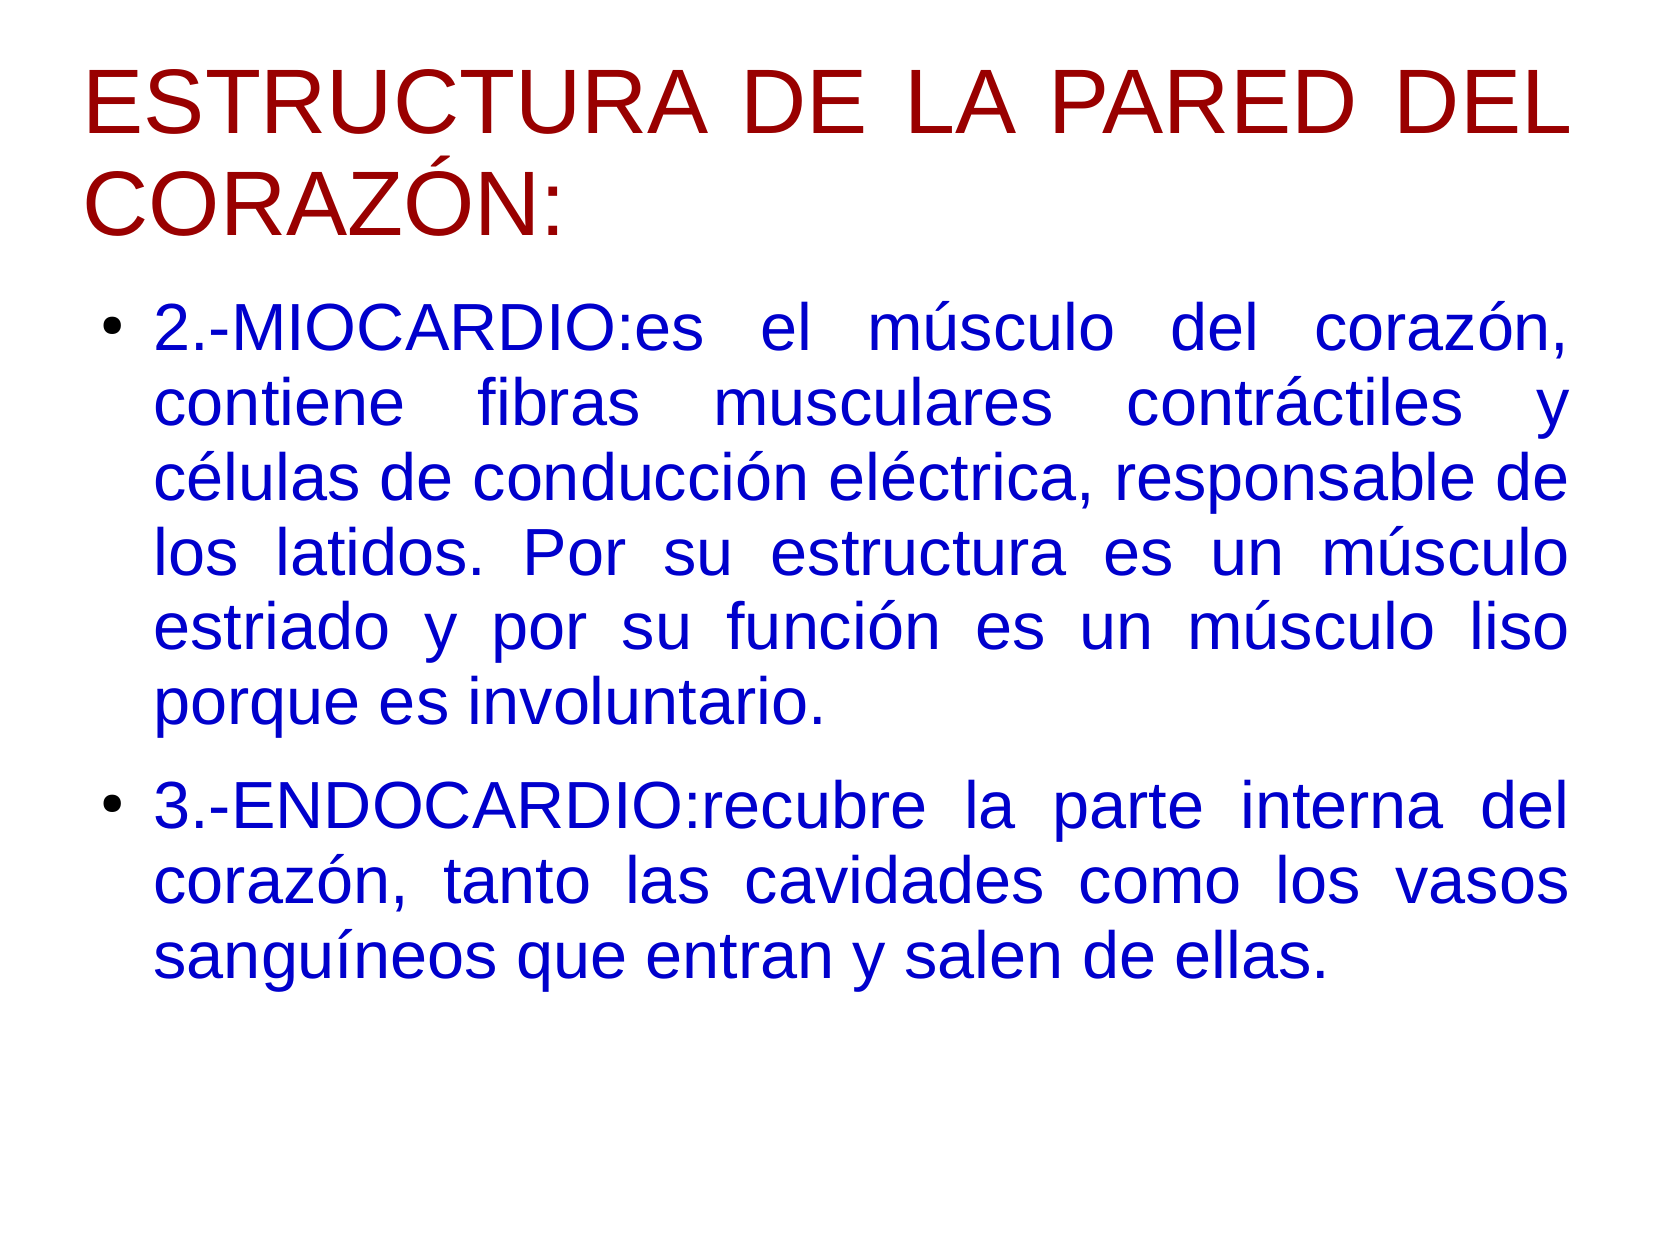

# ESTRUCTURA DE LA PARED DEL CORAZÓN:
2.-MIOCARDIO:es el músculo del corazón, contiene fibras musculares contráctiles y células de conducción eléctrica, responsable de los latidos. Por su estructura es un músculo estriado y por su función es un músculo liso porque es involuntario.
3.-ENDOCARDIO:recubre la parte interna del corazón, tanto las cavidades como los vasos sanguíneos que entran y salen de ellas.